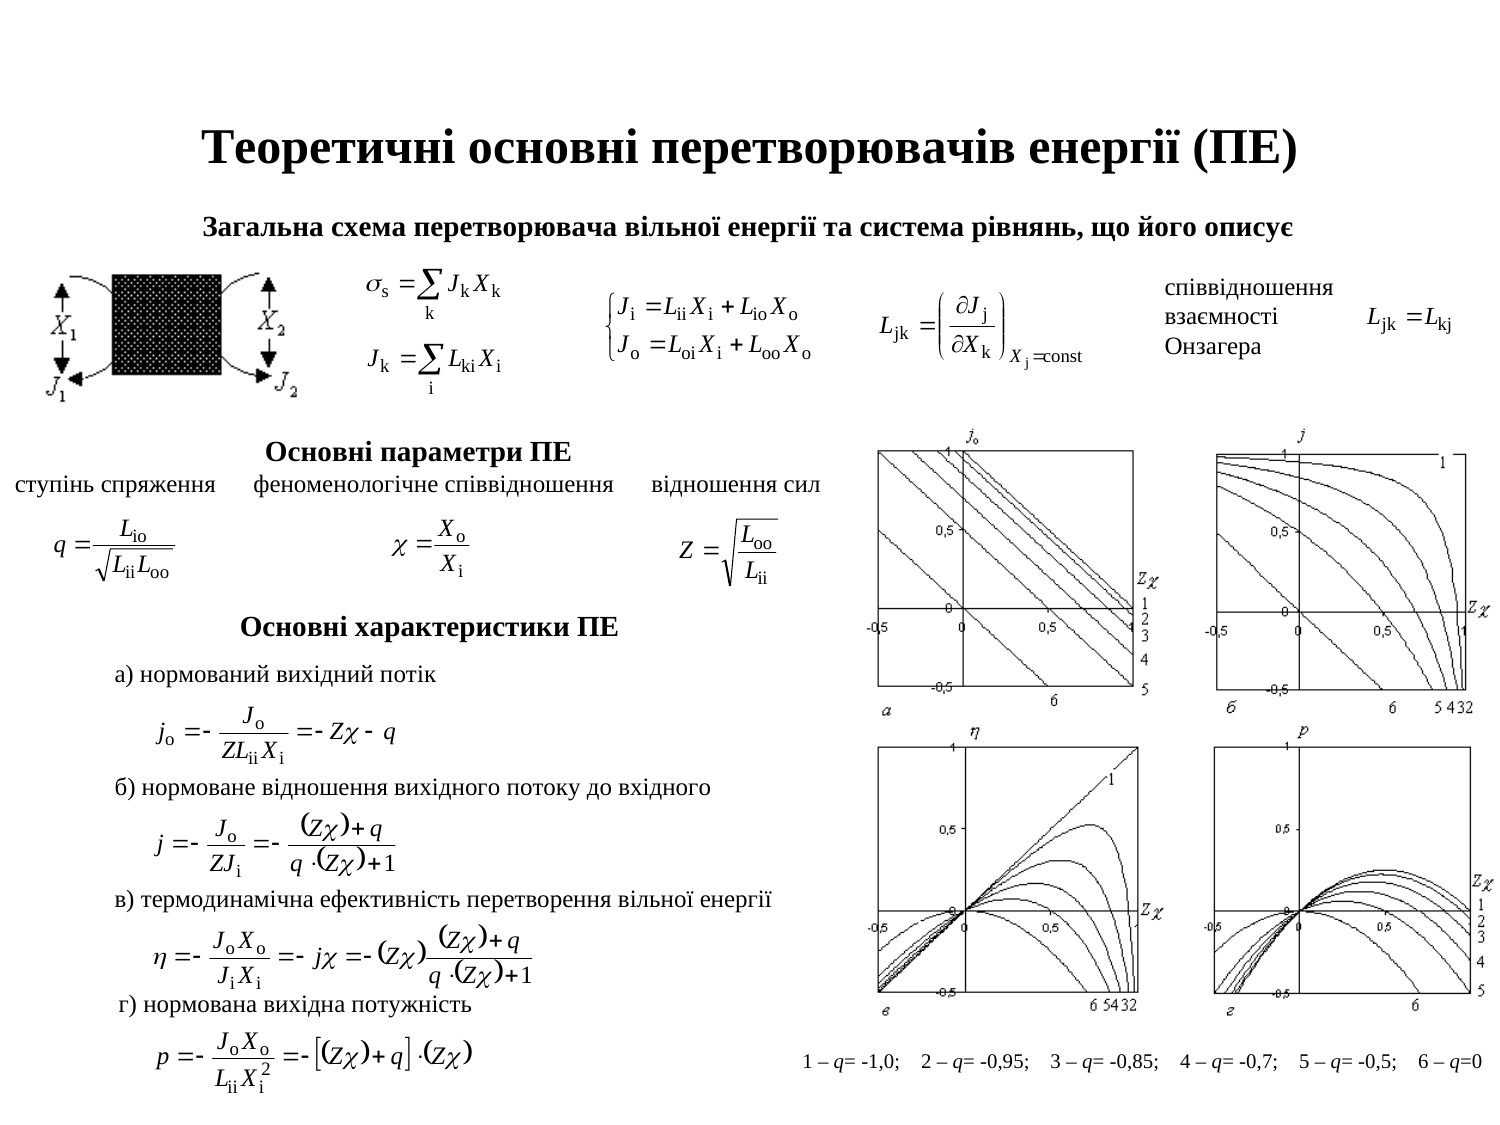

# Теоретичні основні перетворювачів енергії (ПЕ)
Загальна схема перетворювача вільної енергії та система рівнянь, що його описує
співвідношення
взаємності
Онзагера
Основні параметри ПЕ
ступінь спряження феноменологічне співвідношення відношення сил
Основні характеристики ПЕ
а) нормований вихідний потік
б) нормоване відношення вихідного потоку до вхідного
в) термодинамічна ефективність перетворення вільної енергії
г) нормована вихідна потужність
1 – q= -1,0; 2 – q= -0,95; 3 – q= -0,85; 4 – q= -0,7; 5 – q= -0,5; 6 – q=0